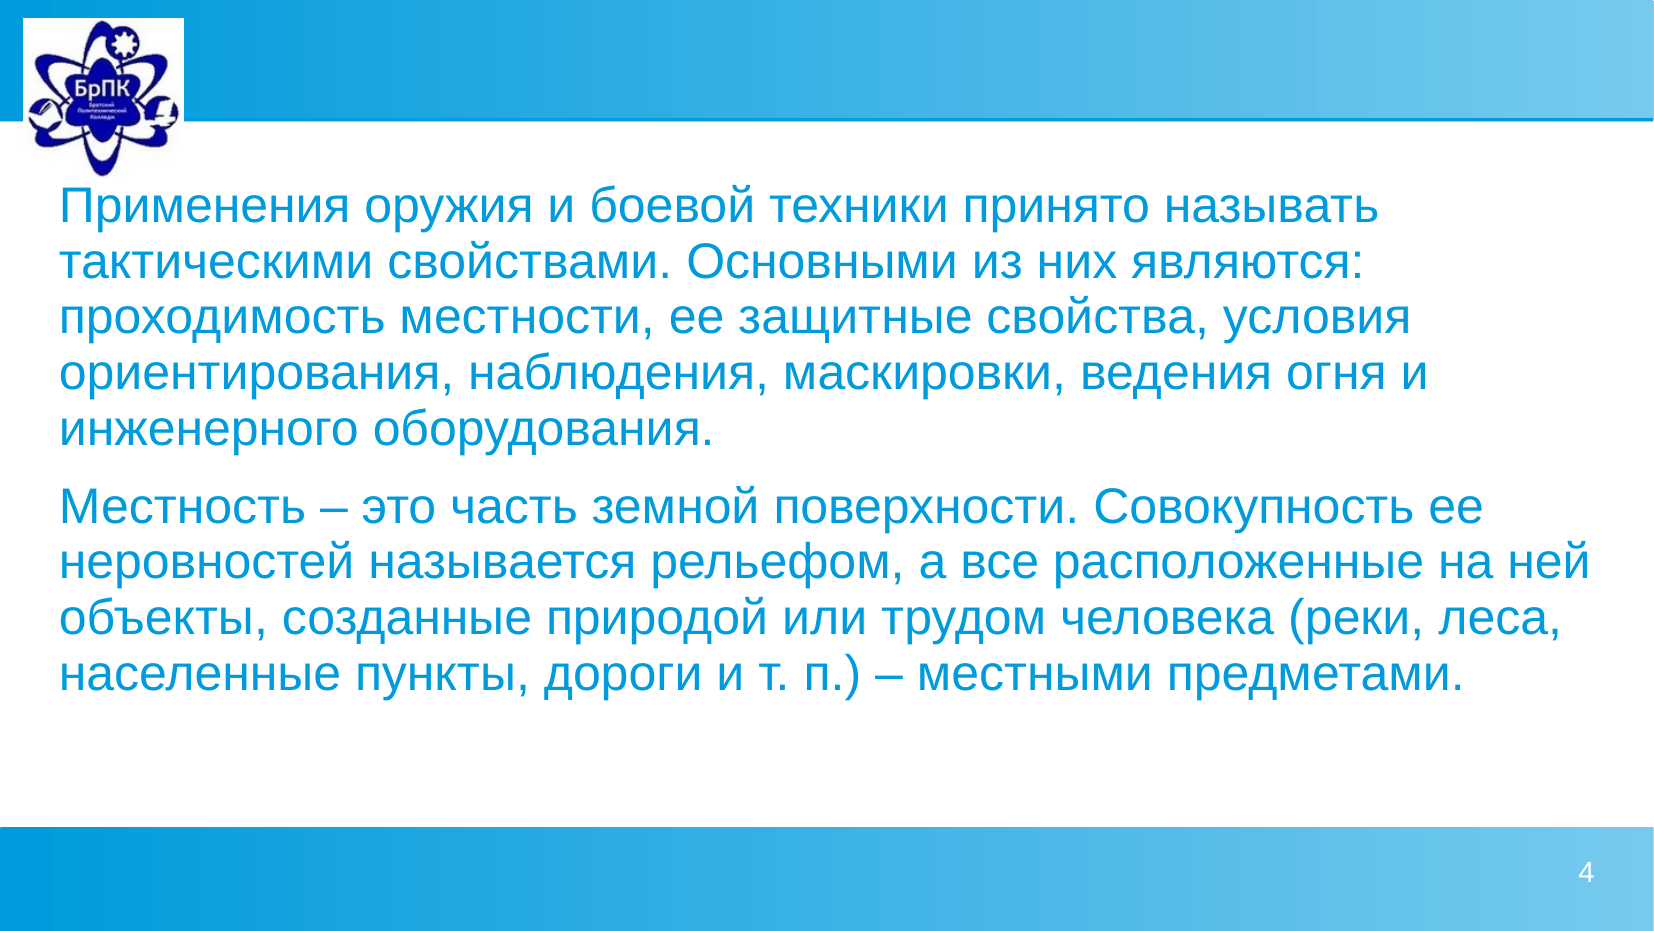

# Применения оружия и боевой техники принято называть тактическими свойствами. Основными из них являются: проходимость местности, ее защитные свойства, условия ориентирования, наблюдения, маскировки, ведения огня и инженерного оборудования.
Местность – это часть земной поверхности. Совокупность ее неровностей называется рельефом, а все расположенные на ней объекты, созданные природой или трудом человека (реки, леса, населенные пункты, дороги и т. п.) – местными предметами.
4